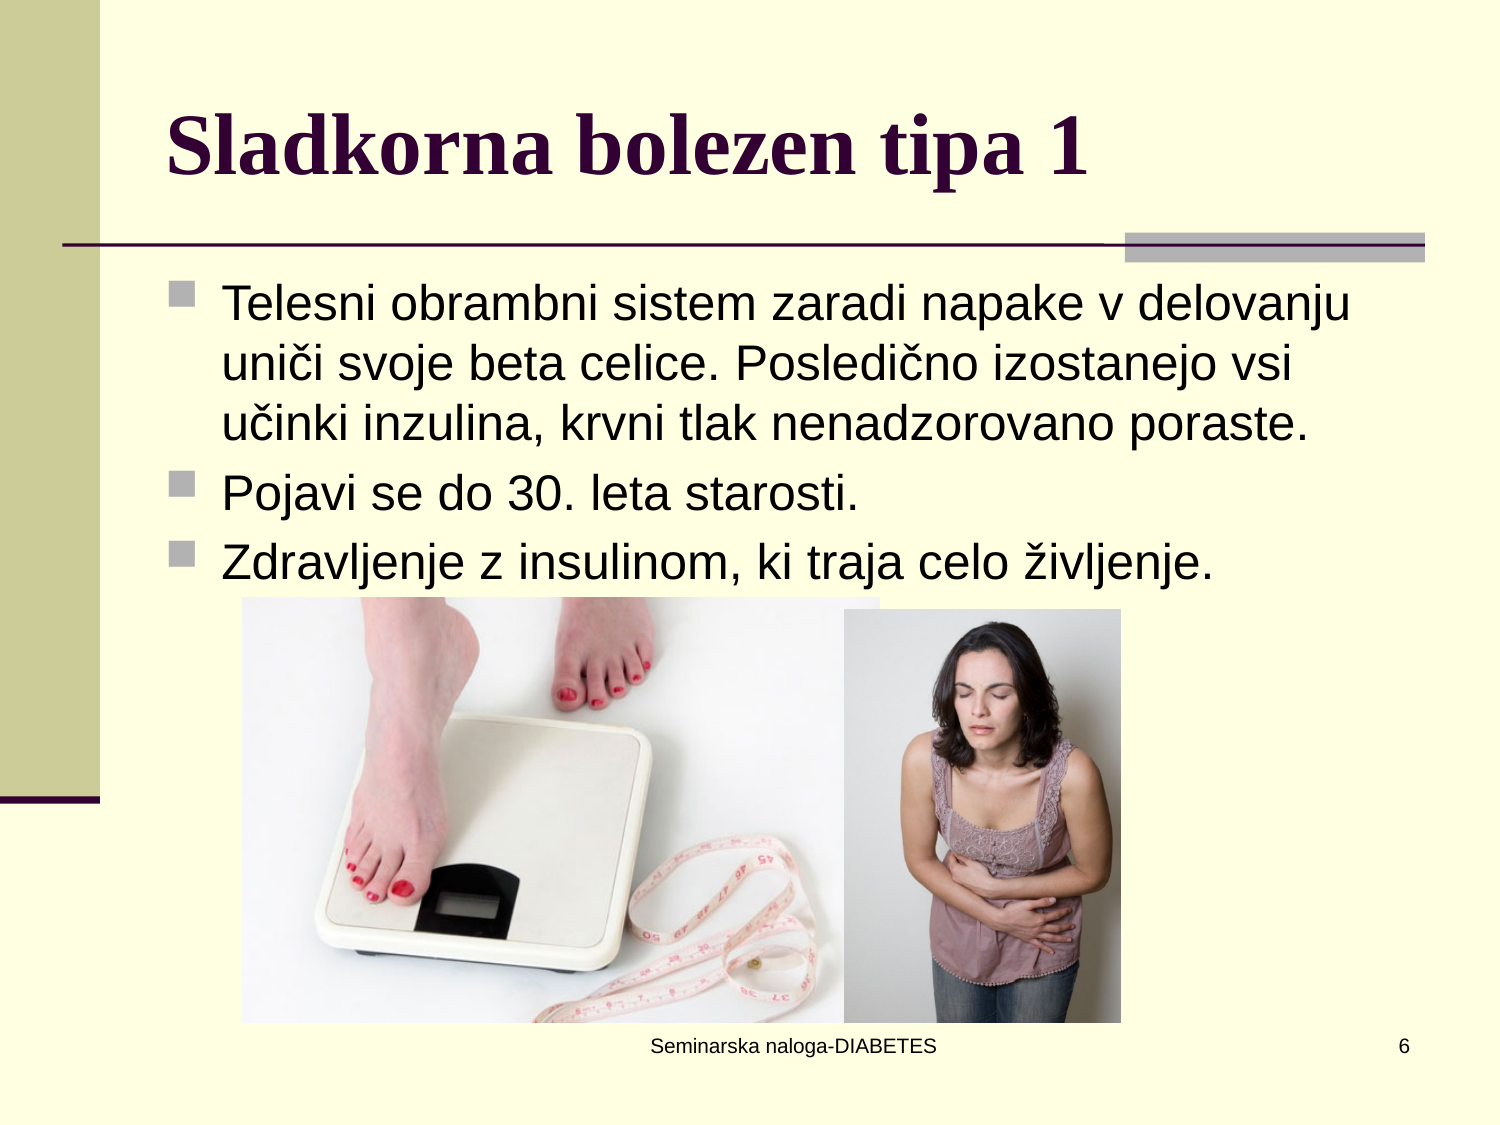

# Sladkorna bolezen tipa 1
Telesni obrambni sistem zaradi napake v delovanju uniči svoje beta celice. Posledično izostanejo vsi učinki inzulina, krvni tlak nenadzorovano poraste.
Pojavi se do 30. leta starosti.
Zdravljenje z insulinom, ki traja celo življenje.
Seminarska naloga-DIABETES